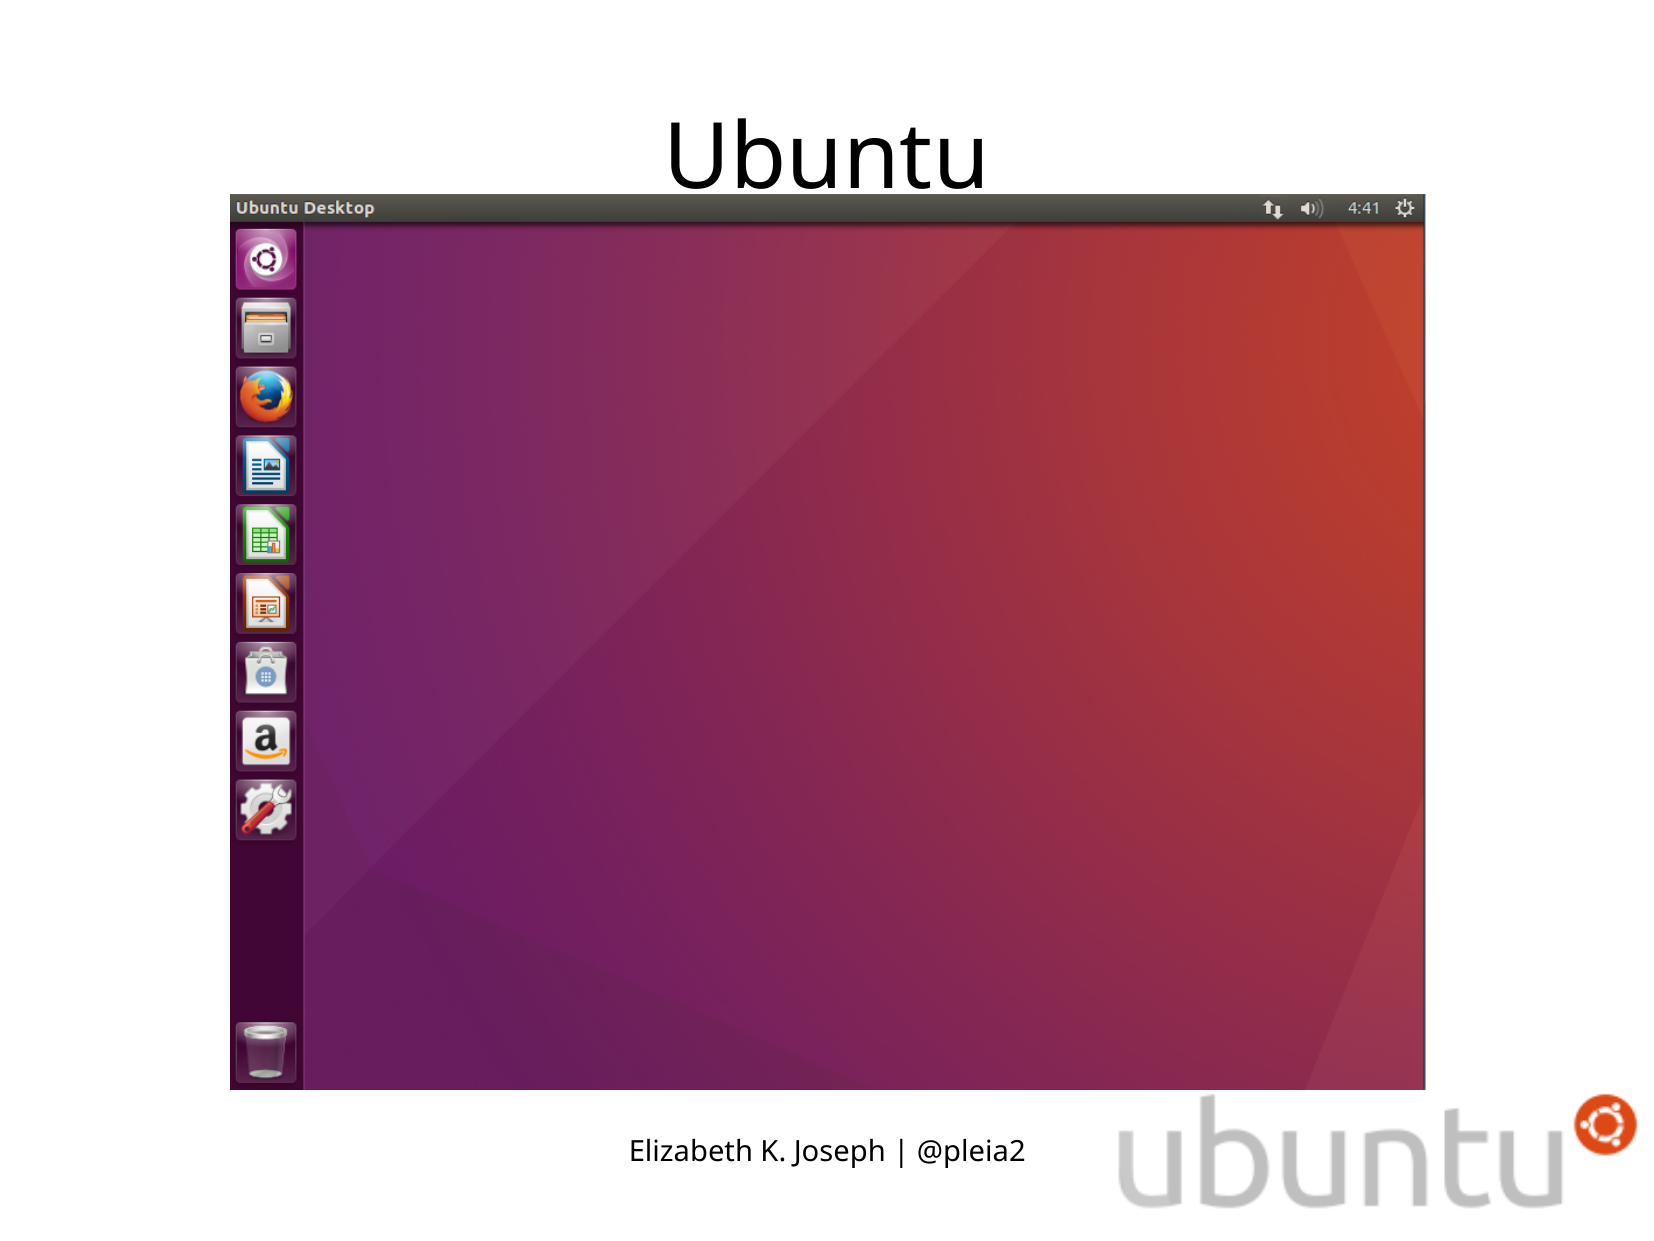

# Ubuntu
Elizabeth K. Joseph | @pleia2